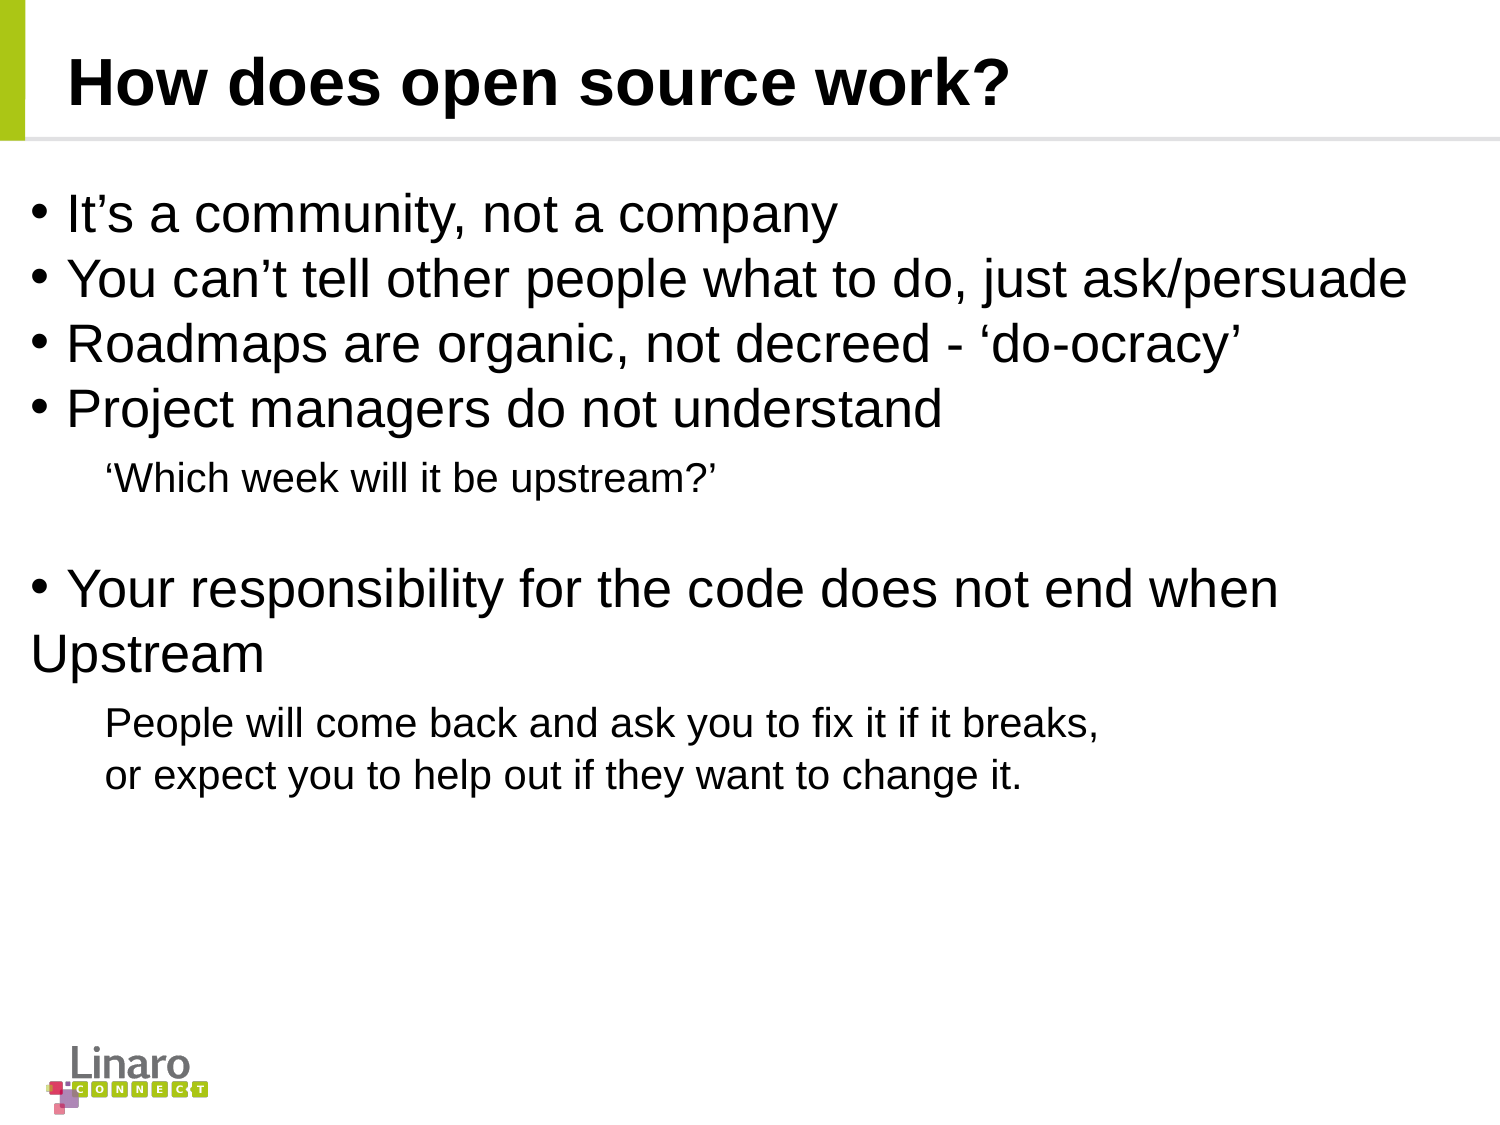

How does open source work?
It’s a community, not a company
You can’t tell other people what to do, just ask/persuade
Roadmaps are organic, not decreed - ‘do-ocracy’
Project managers do not understand
	‘Which week will it be upstream?’
Your responsibility for the code does not end when
Upstream
	People will come back and ask you to fix it if it breaks,
	or expect you to help out if they want to change it.